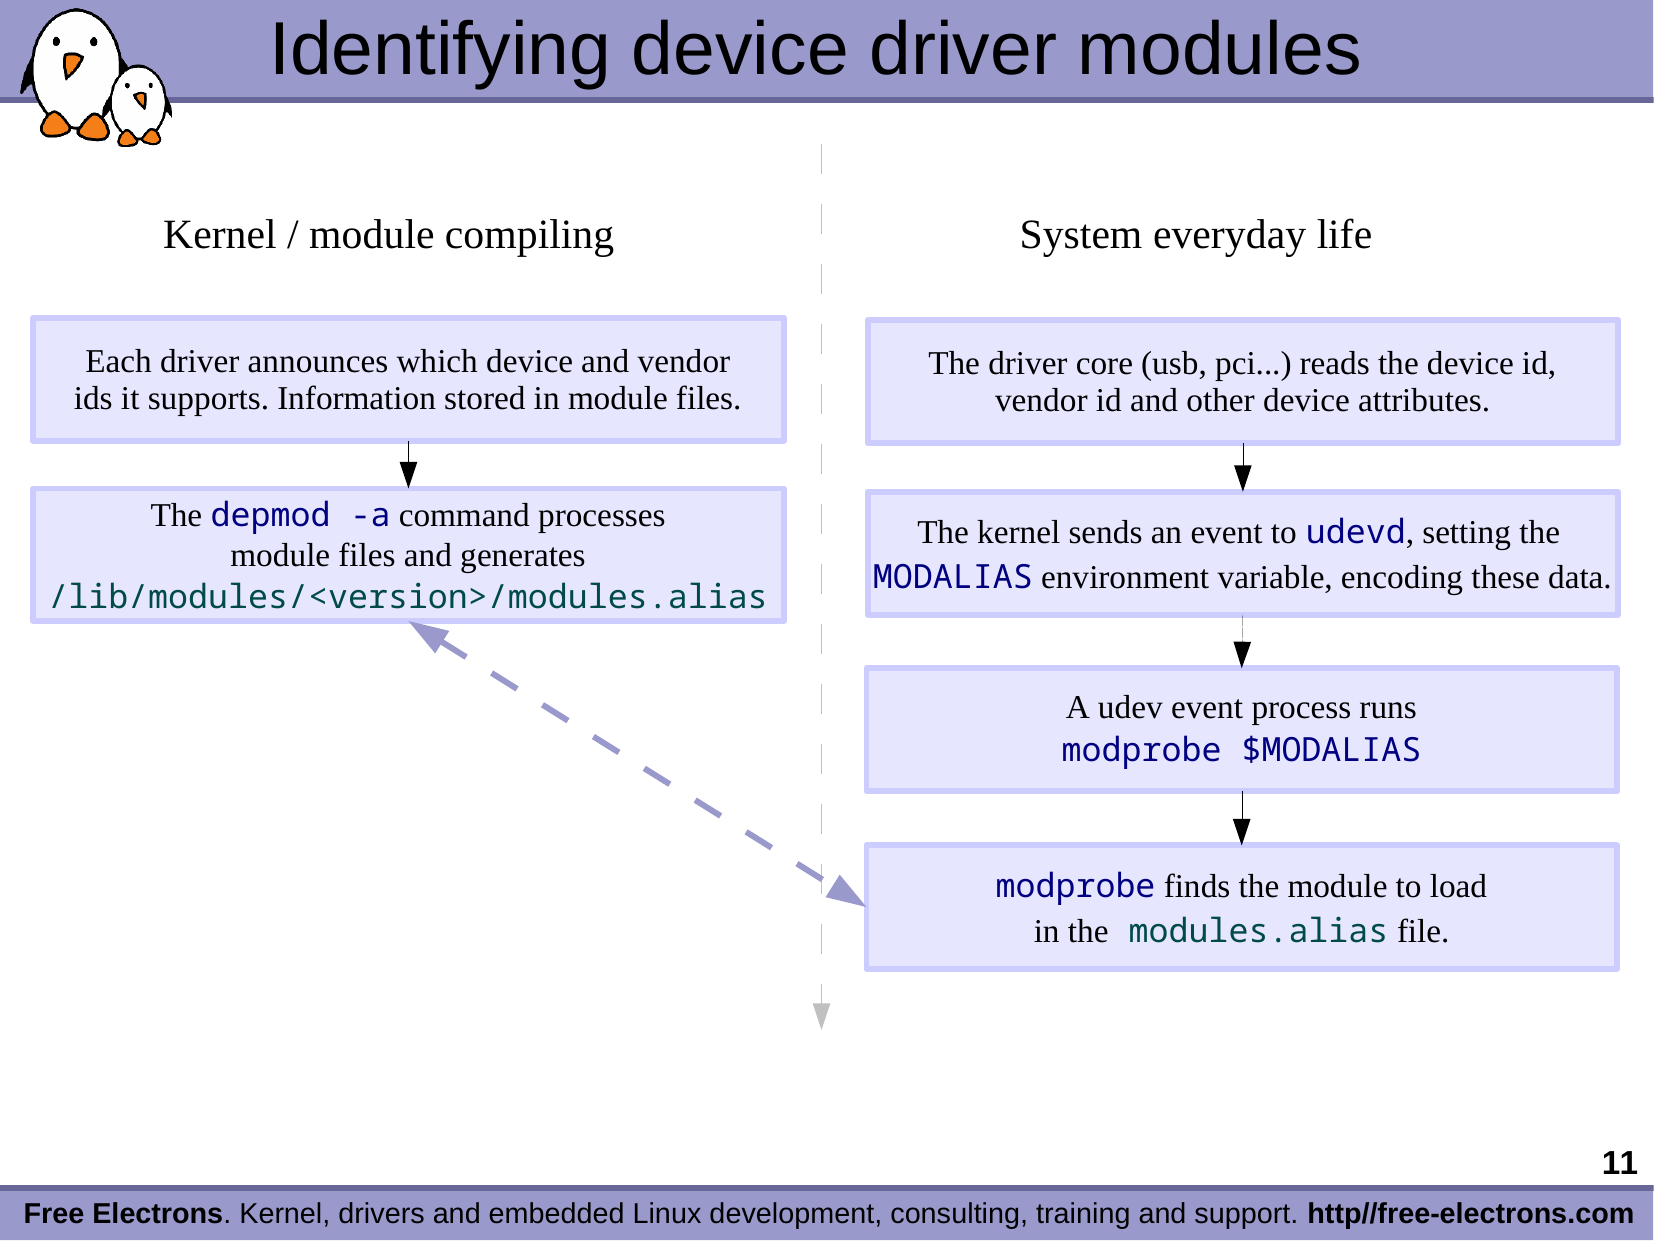

# Identifying device driver modules
Kernel / module compiling
System everyday life
Each driver announces which device and vendor
ids it supports. Information stored in module files.
The driver core (usb, pci...) reads the device id,
vendor id and other device attributes.
The depmod -a command processes
module files and generates
/lib/modules/<version>/modules.alias
The kernel sends an event to udevd, setting the
MODALIAS environment variable, encoding these data.
A udev event process runs
modprobe $MODALIAS
modprobe finds the module to load
in the modules.alias file.